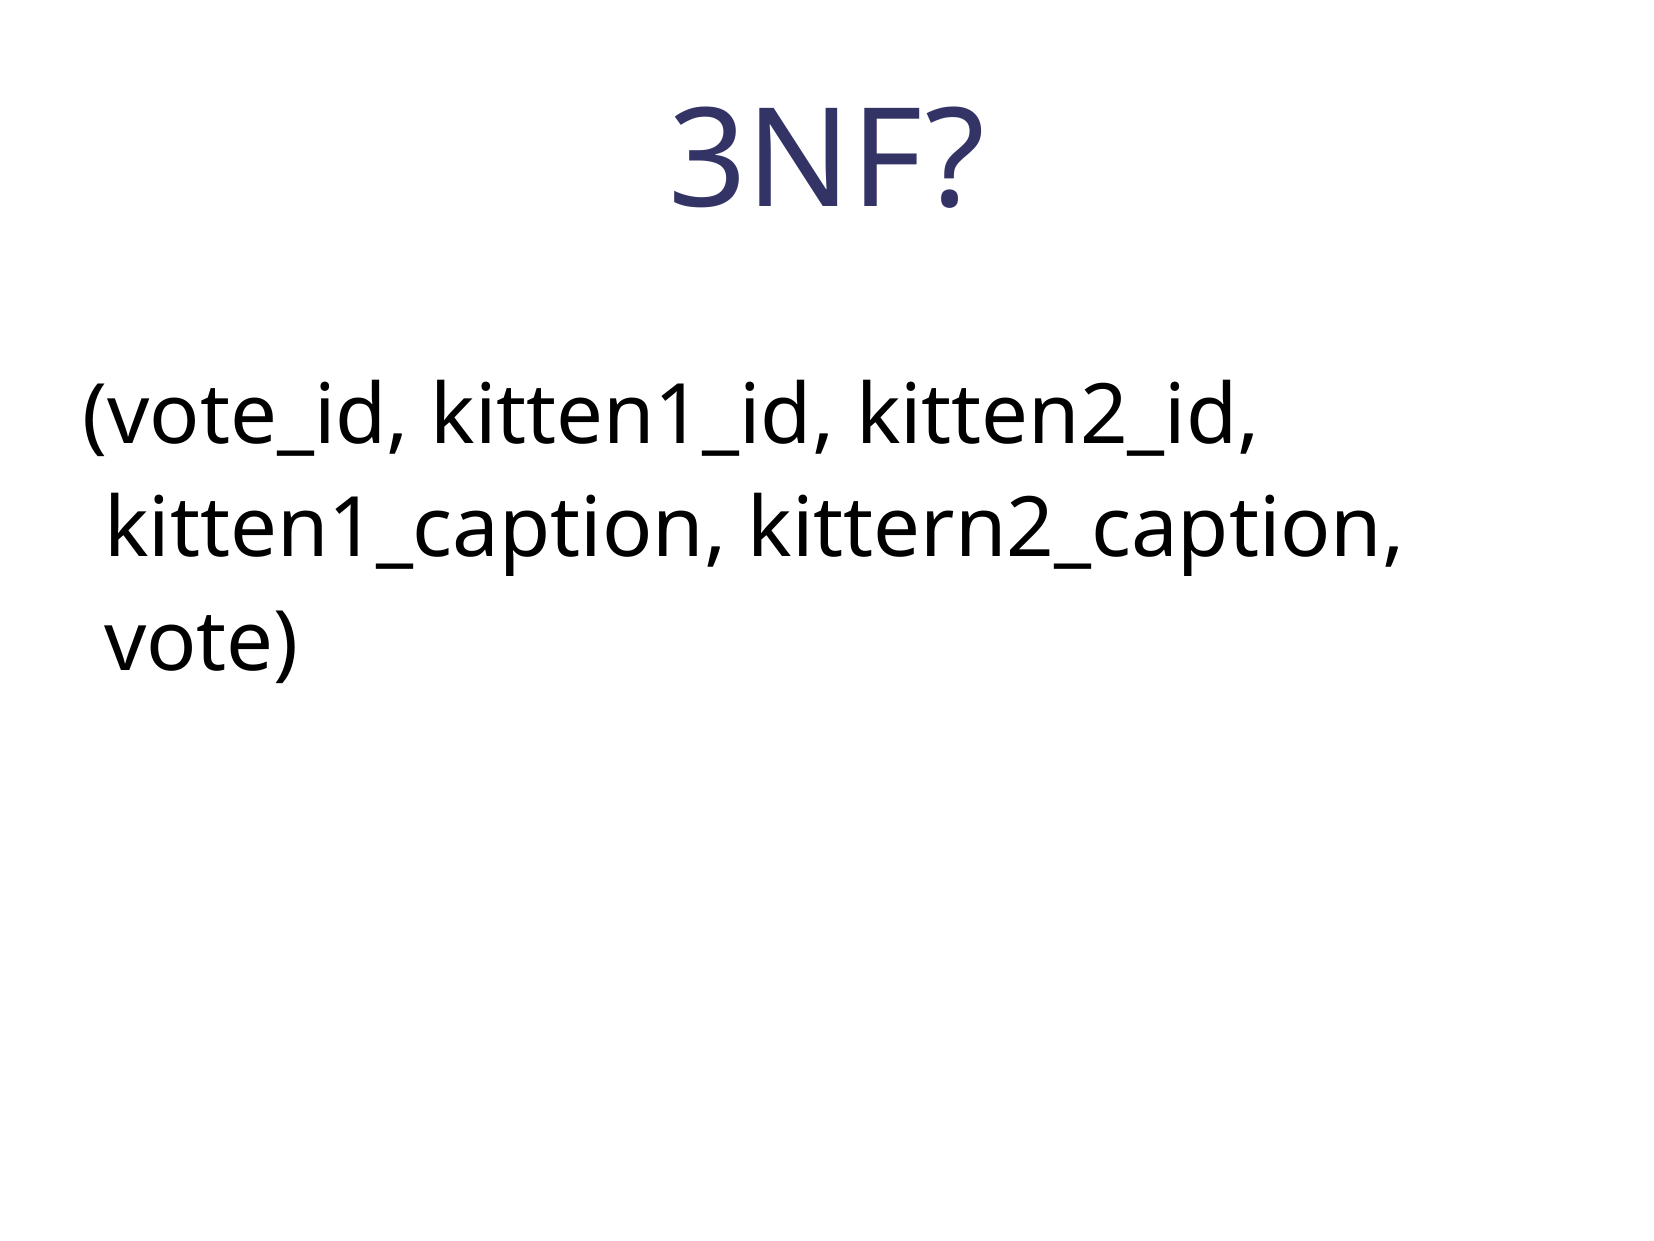

# 3NF?
(vote_id, kitten1_id, kitten2_id,
 kitten1_caption, kittern2_caption,
 vote)